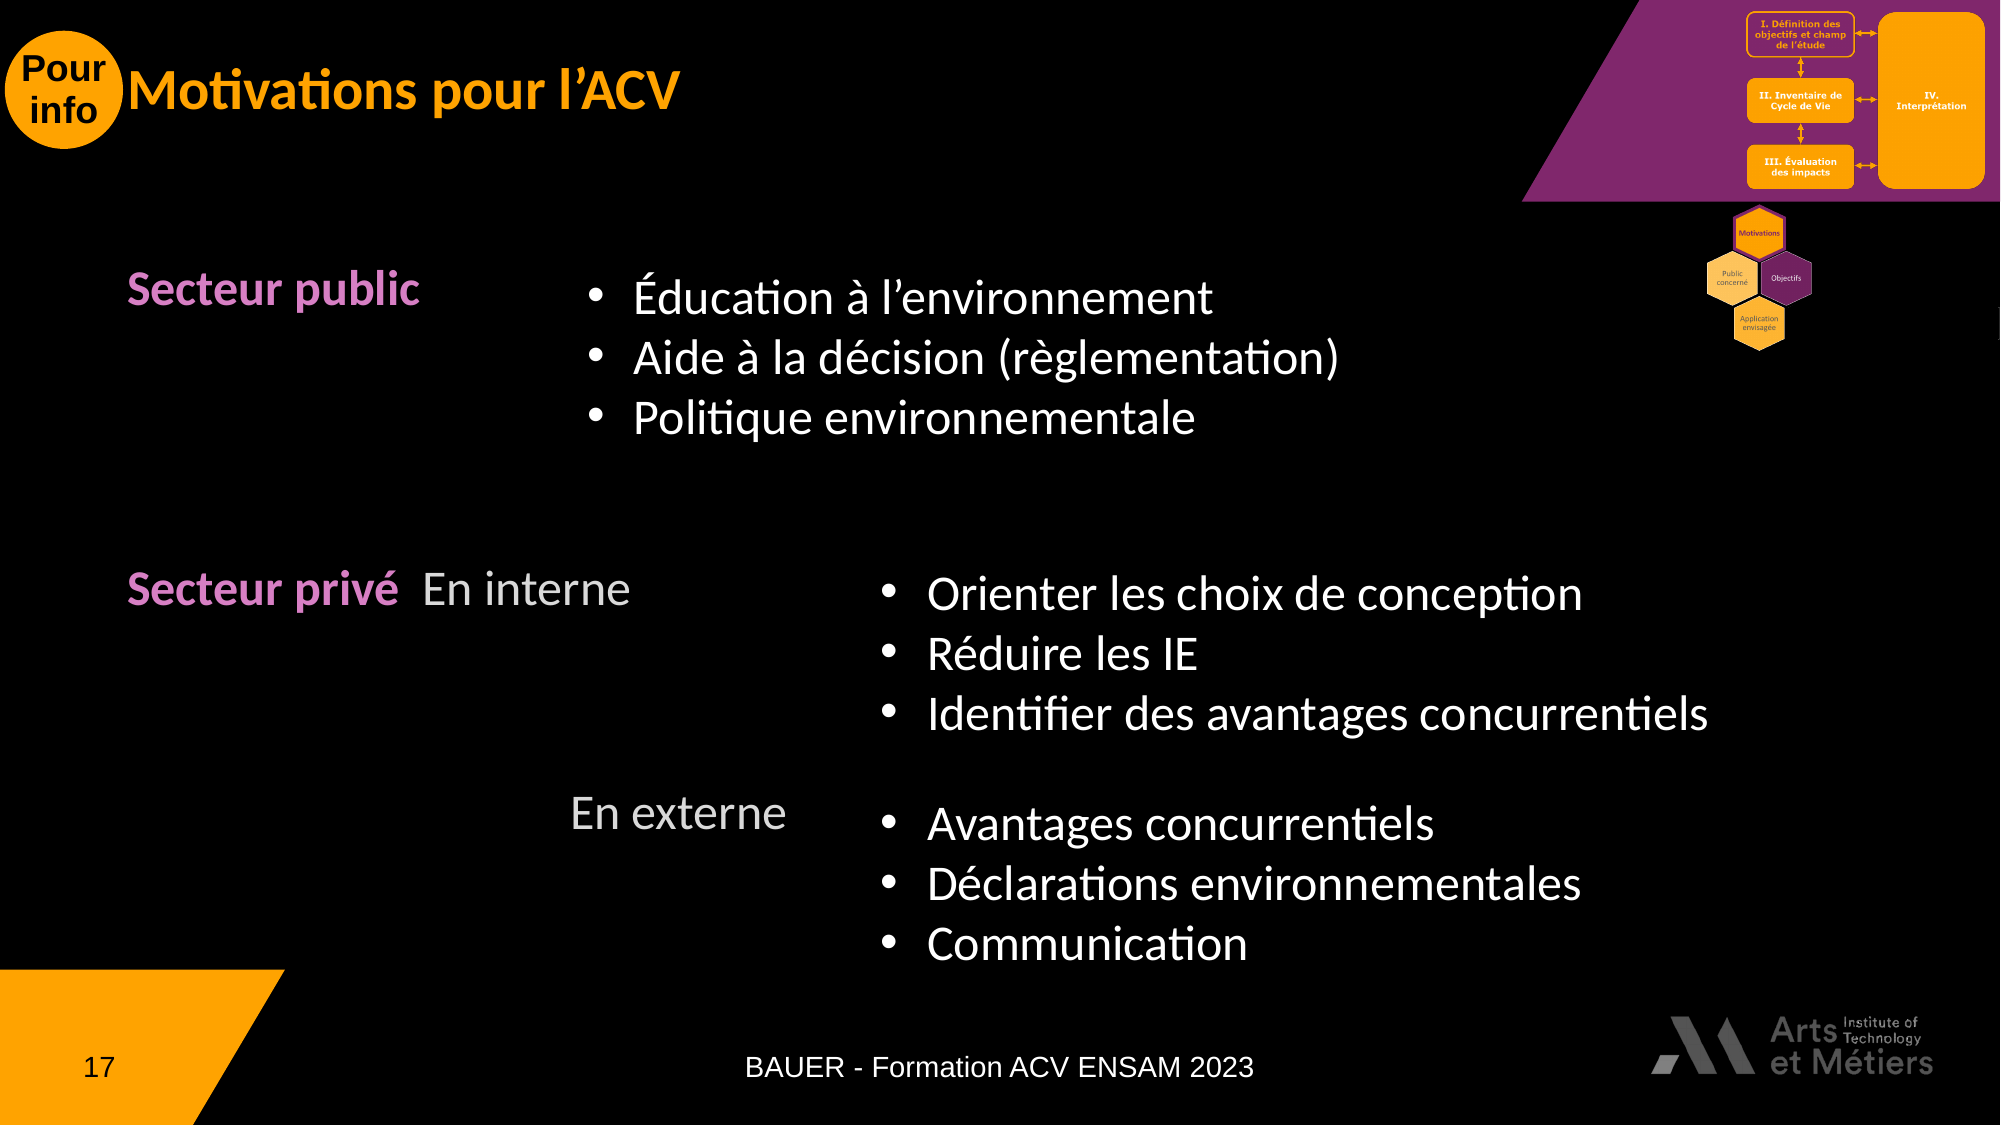

Pour
info
# Motivations pour l’ACV
Secteur public
Secteur privé	En interne
 	 	En externe
Éducation à l’environnement
Aide à la décision (règlementation)
Politique environnementale
Orienter les choix de conception
Réduire les IE
Identifier des avantages concurrentiels
Avantages concurrentiels
Déclarations environnementales
Communication